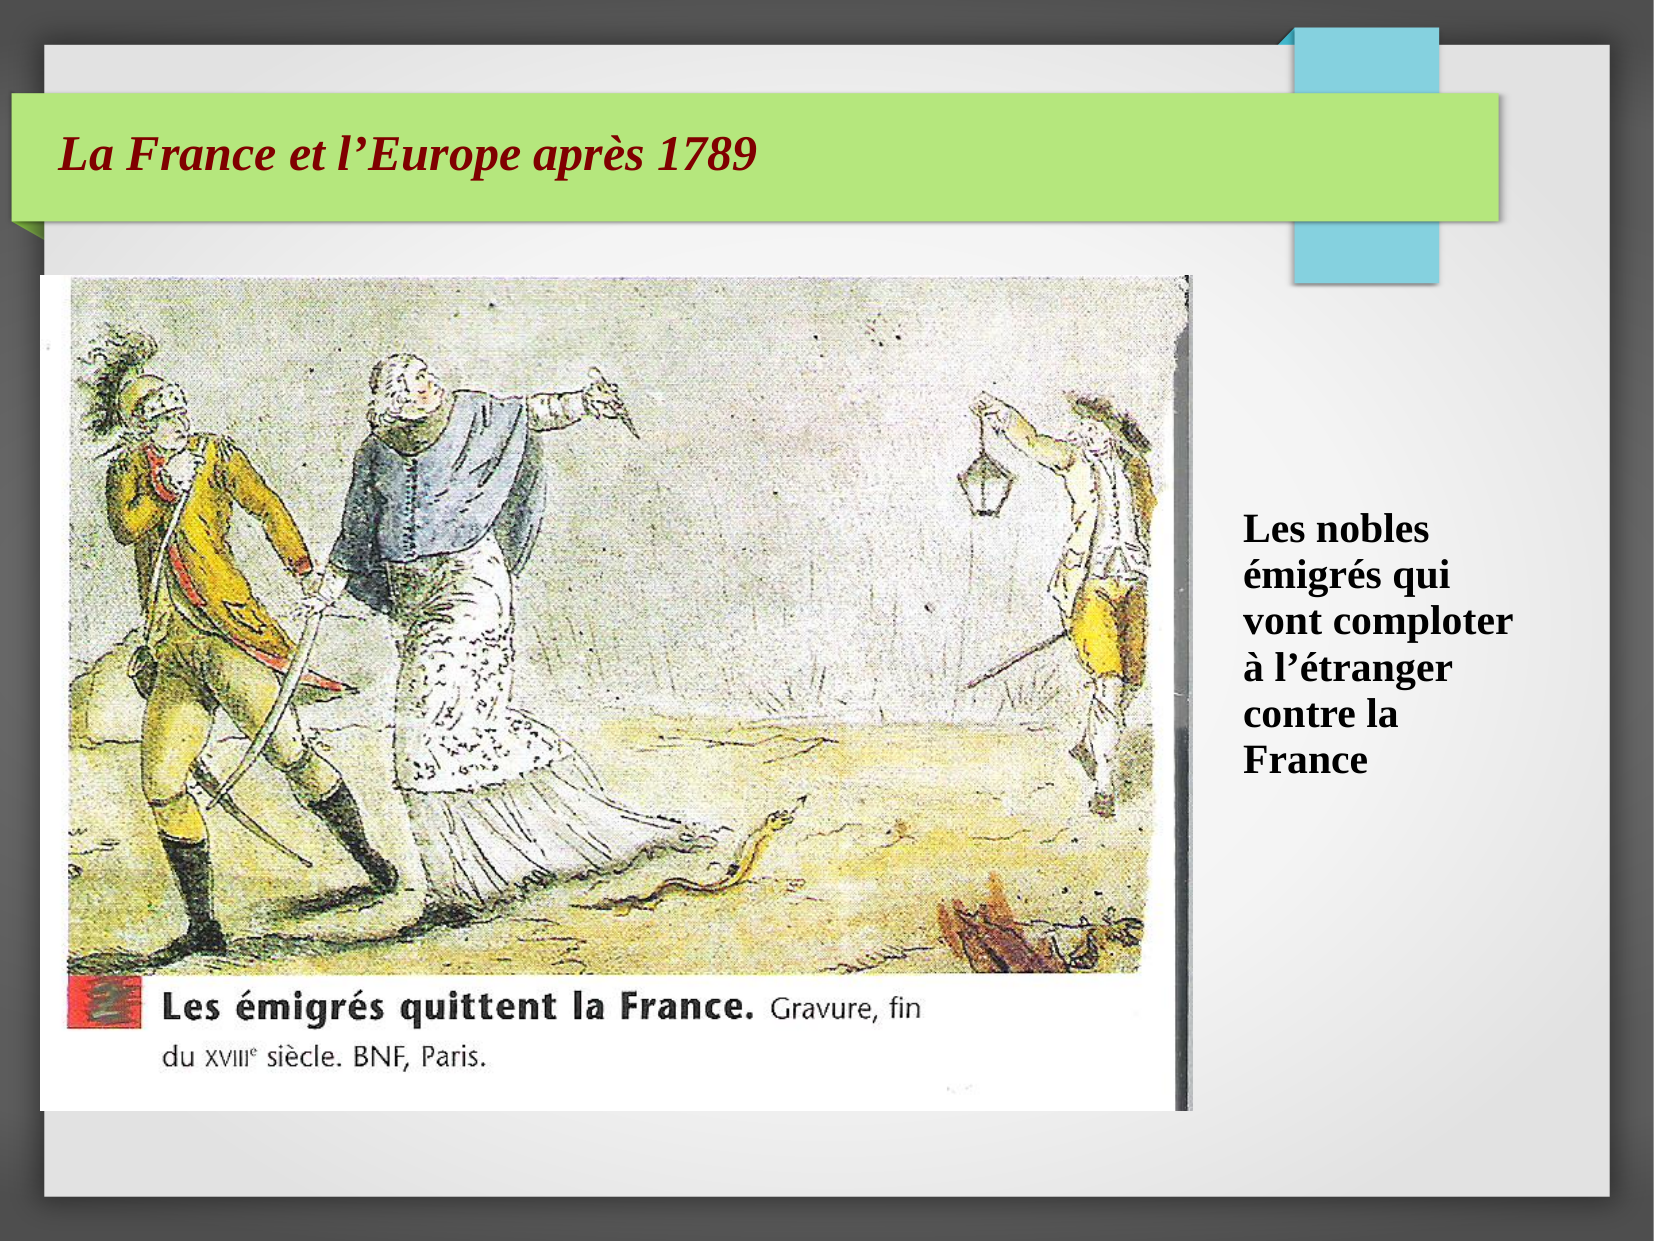

# La France et l’Europe après 1789
Les nobles émigrés qui vont comploter à l’étranger contre la France